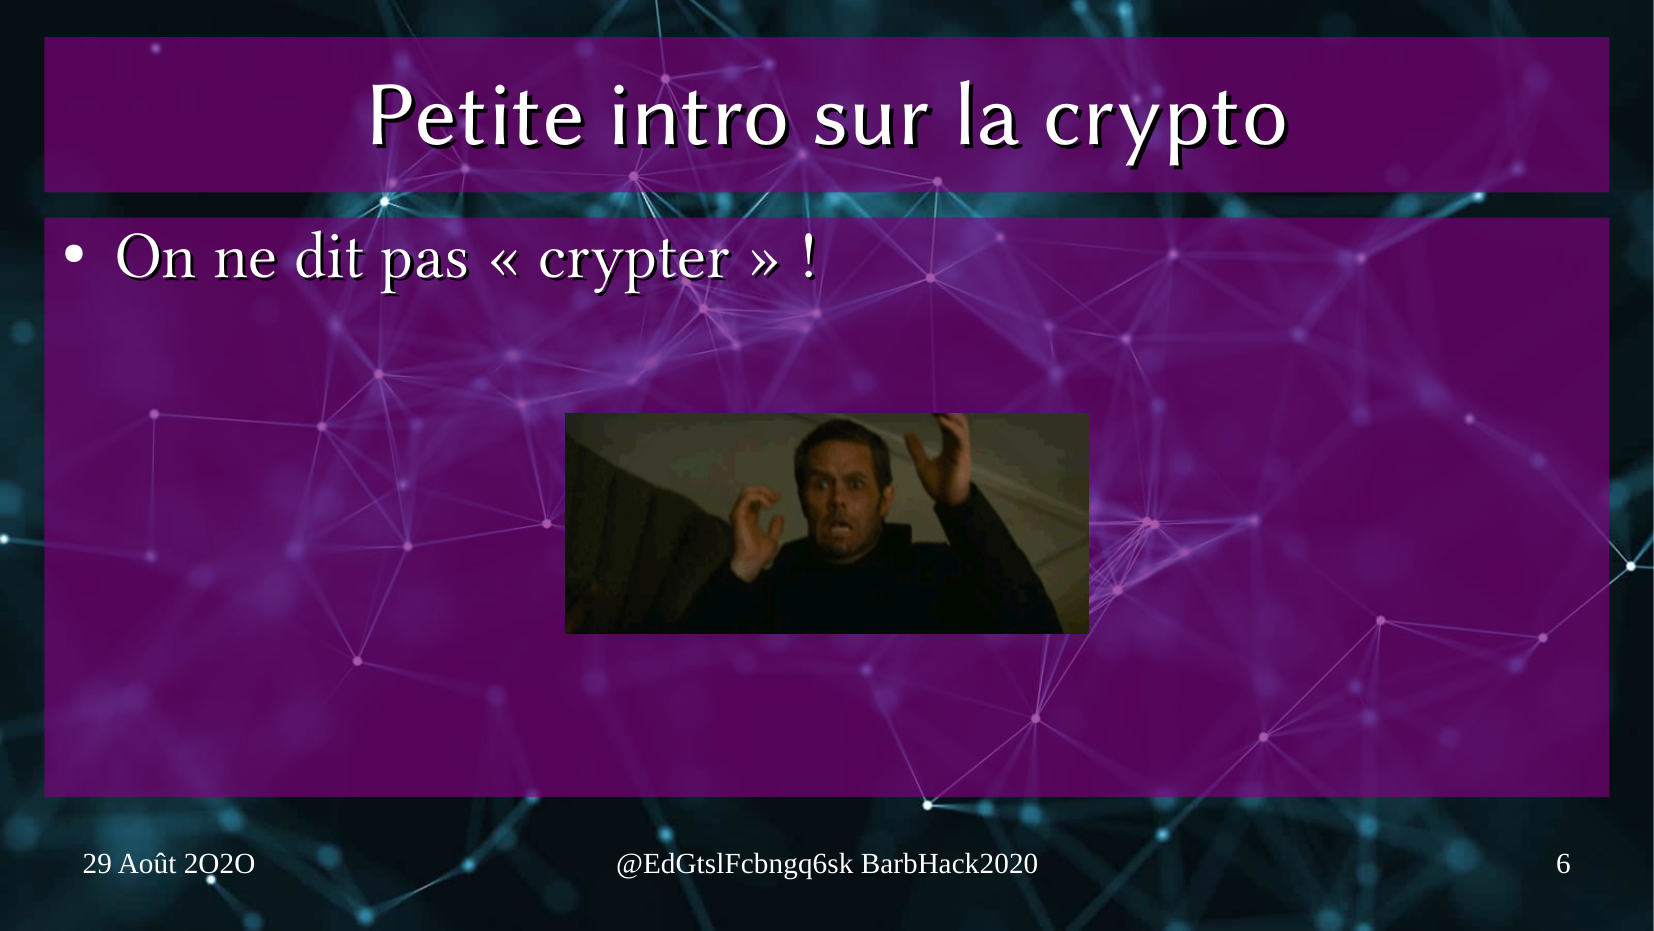

# Petite intro sur la crypto
On ne dit pas « crypter » !
29 Août 2O2O
@EdGtslFcbngq6sk BarbHack2020
6